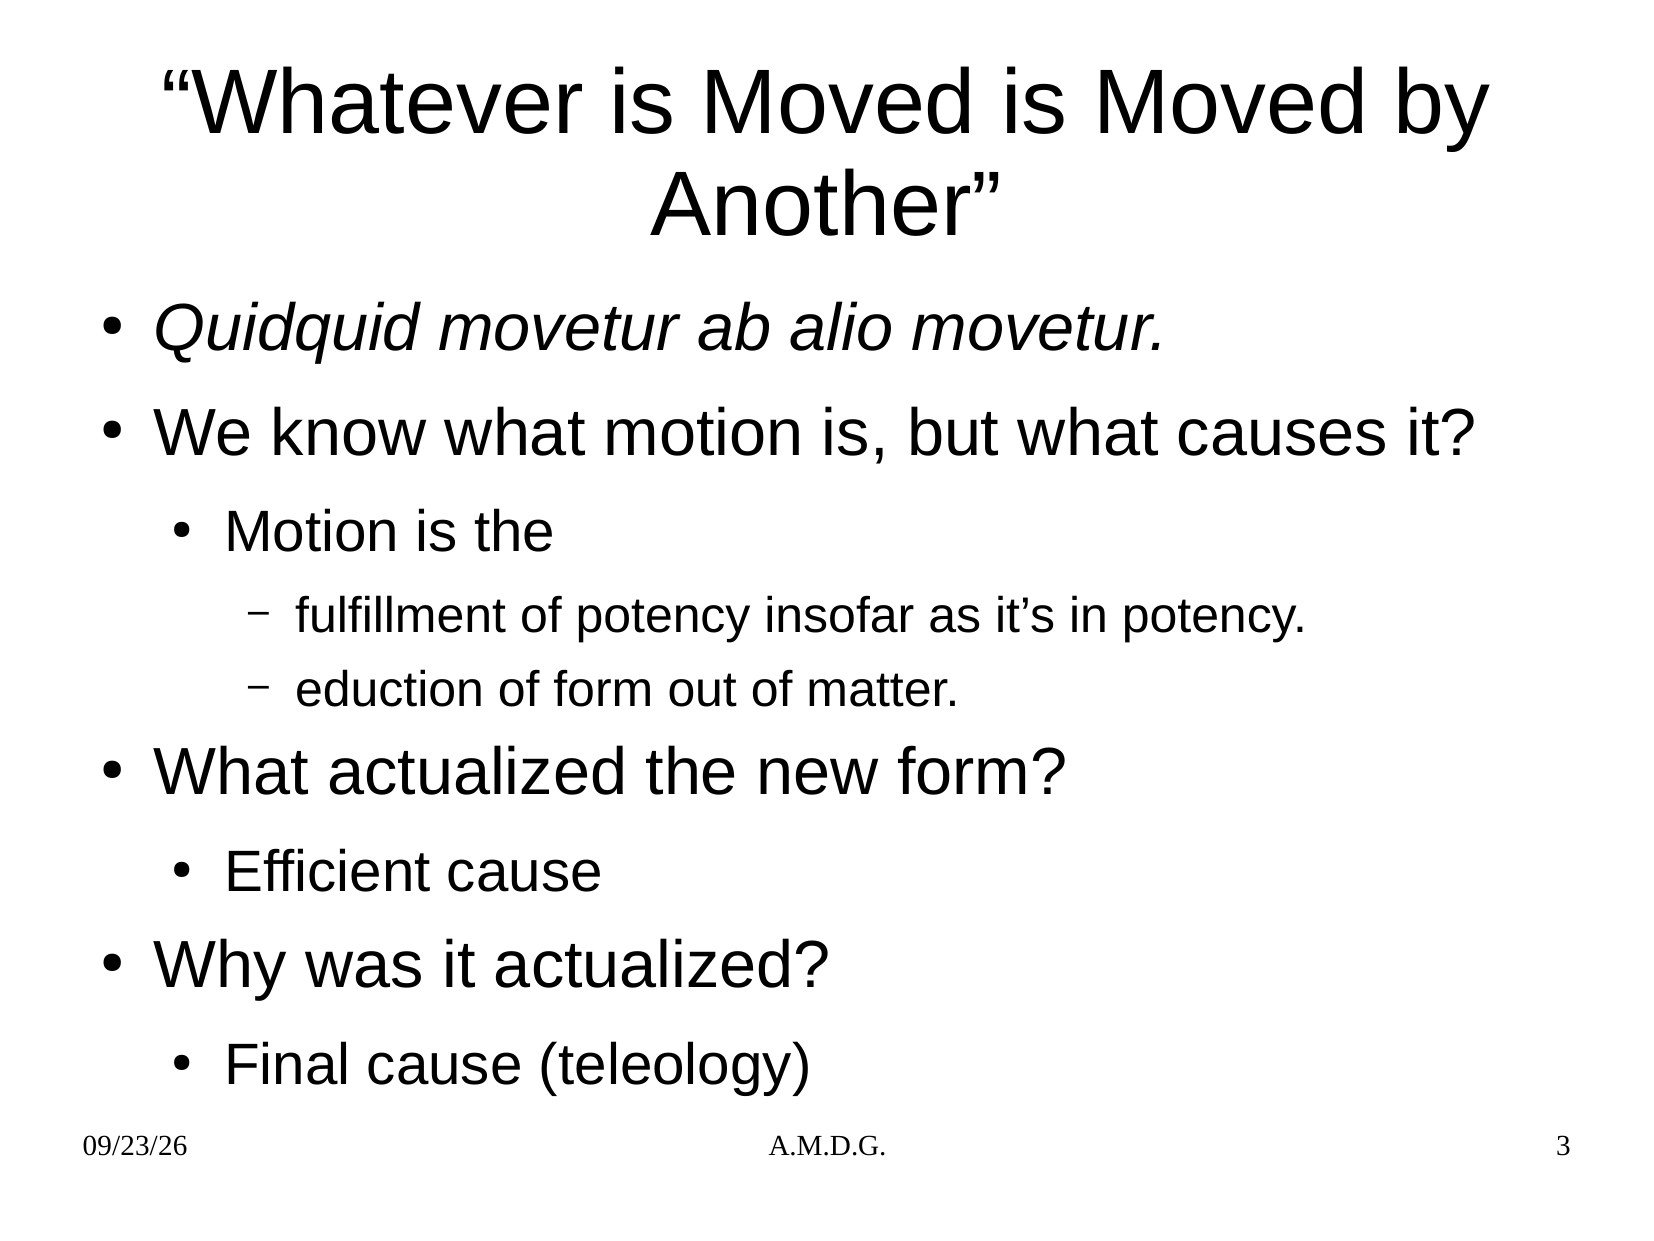

# “Whatever is Moved is Moved by Another”
Quidquid movetur ab alio movetur.
We know what motion is, but what causes it?
Motion is the
fulfillment of potency insofar as it’s in potency.
eduction of form out of matter.
What actualized the new form?
Efficient cause
Why was it actualized?
Final cause (teleology)
A.M.D.G.
3